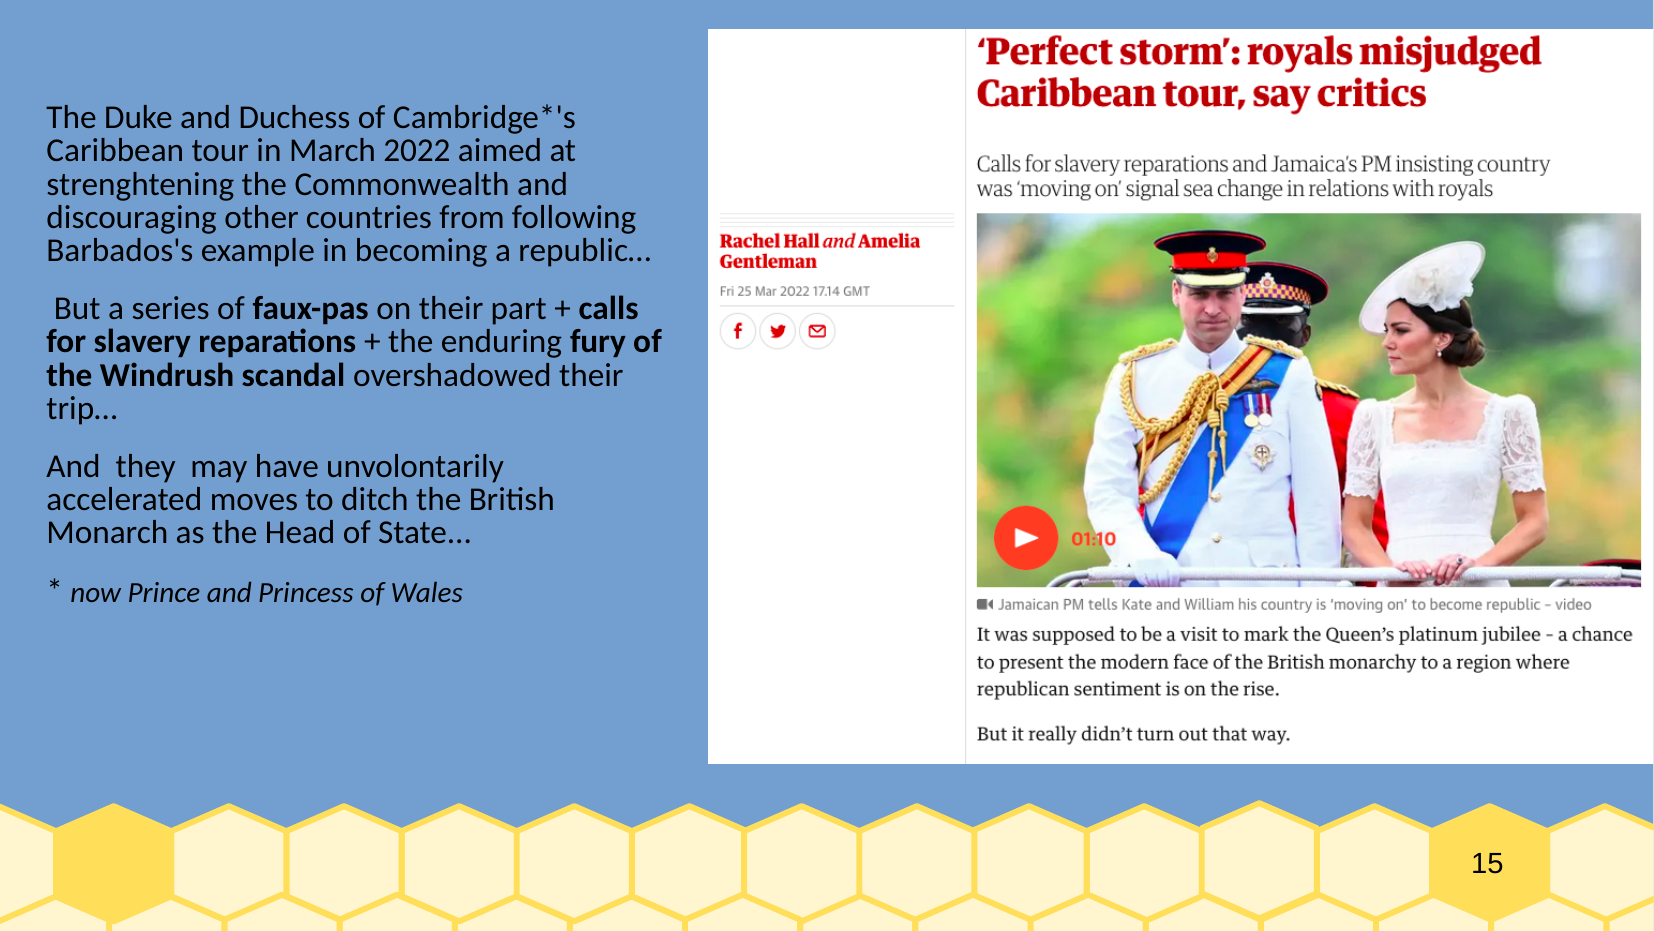

The Duke and Duchess of Cambridge*'s Caribbean tour in March 2022 aimed at strenghtening the Commonwealth and discouraging other countries from following Barbados's example in becoming a republic…
 But a series of faux-pas on their part + calls for slavery reparations + the enduring fury of the Windrush scandal overshadowed their trip…
And they may have unvolontarily accelerated moves to ditch the British Monarch as the Head of State...
* now Prince and Princess of Wales